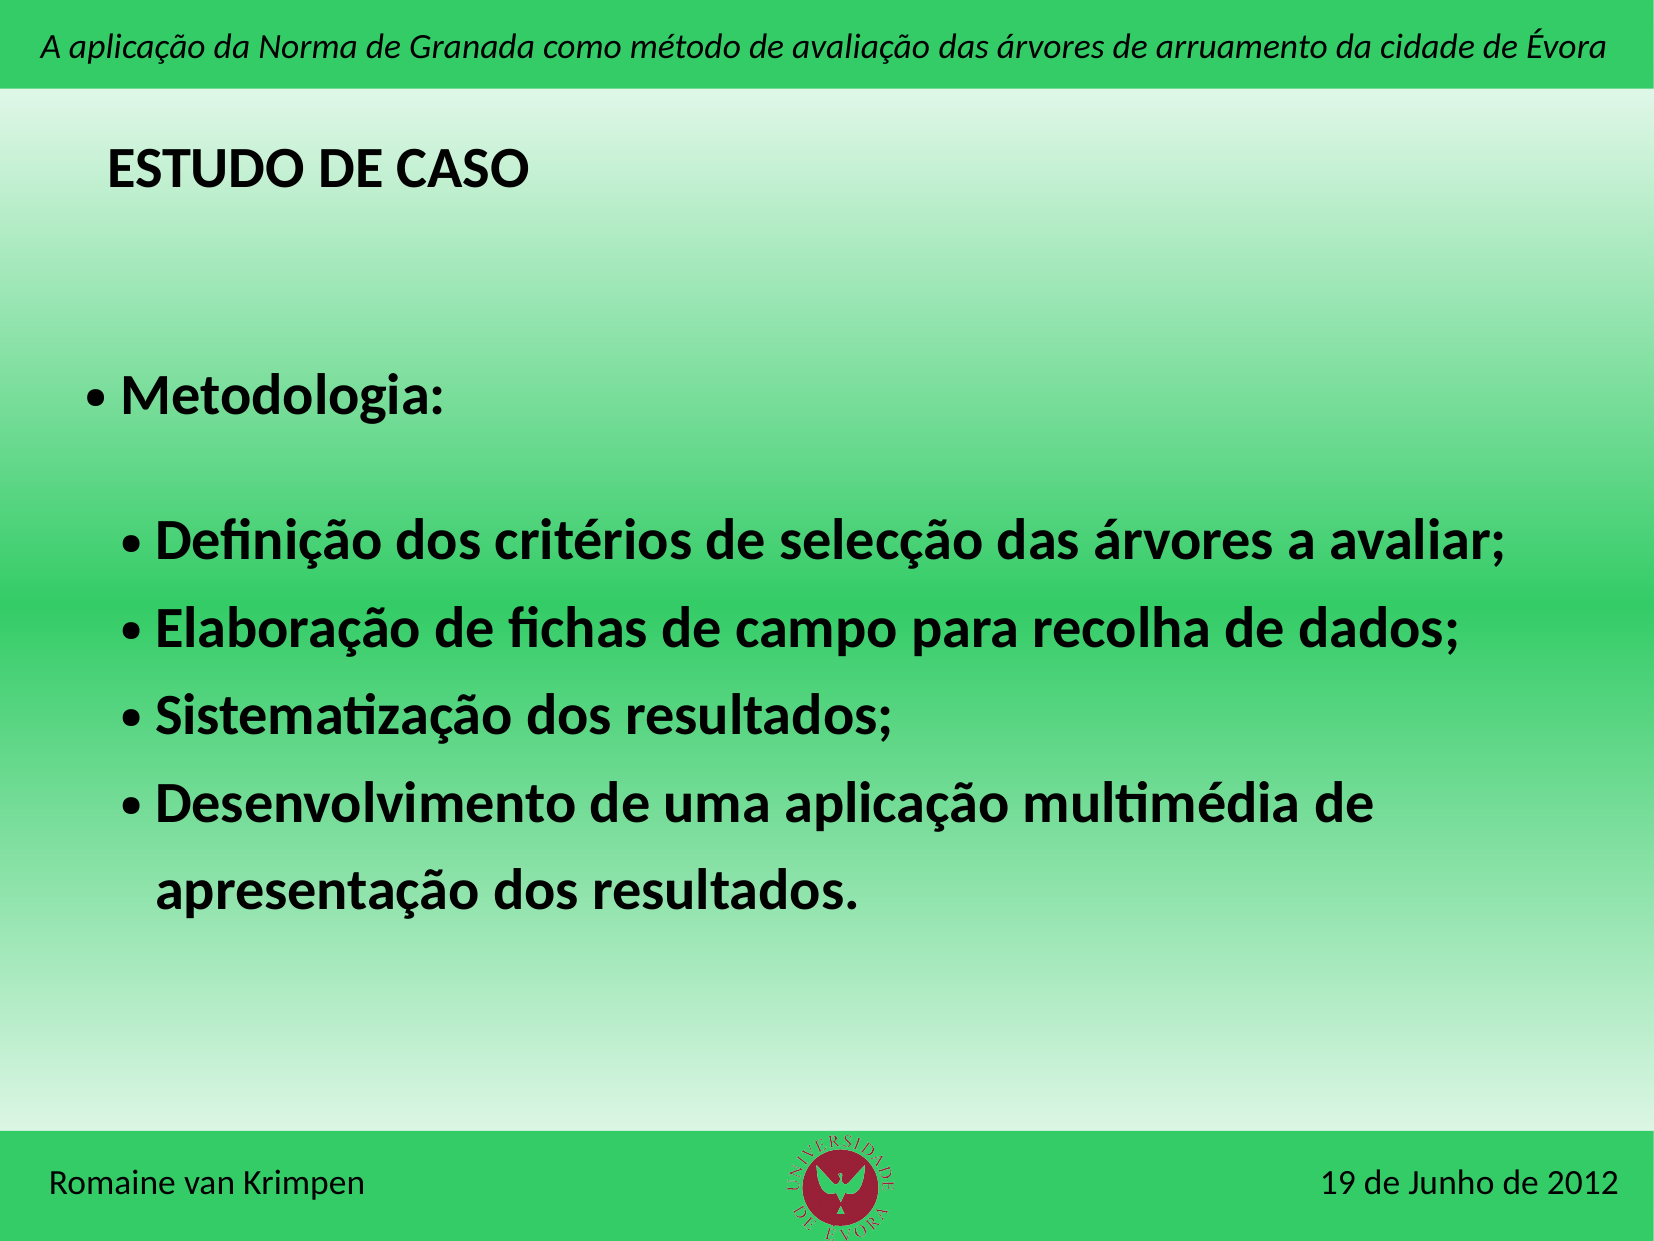

ESTUDO DE CASO
 Metodologia:
Definição dos critérios de selecção das árvores a avaliar;
Elaboração de fichas de campo para recolha de dados;
Sistematização dos resultados;
Desenvolvimento de uma aplicação multimédia de apresentação dos resultados.